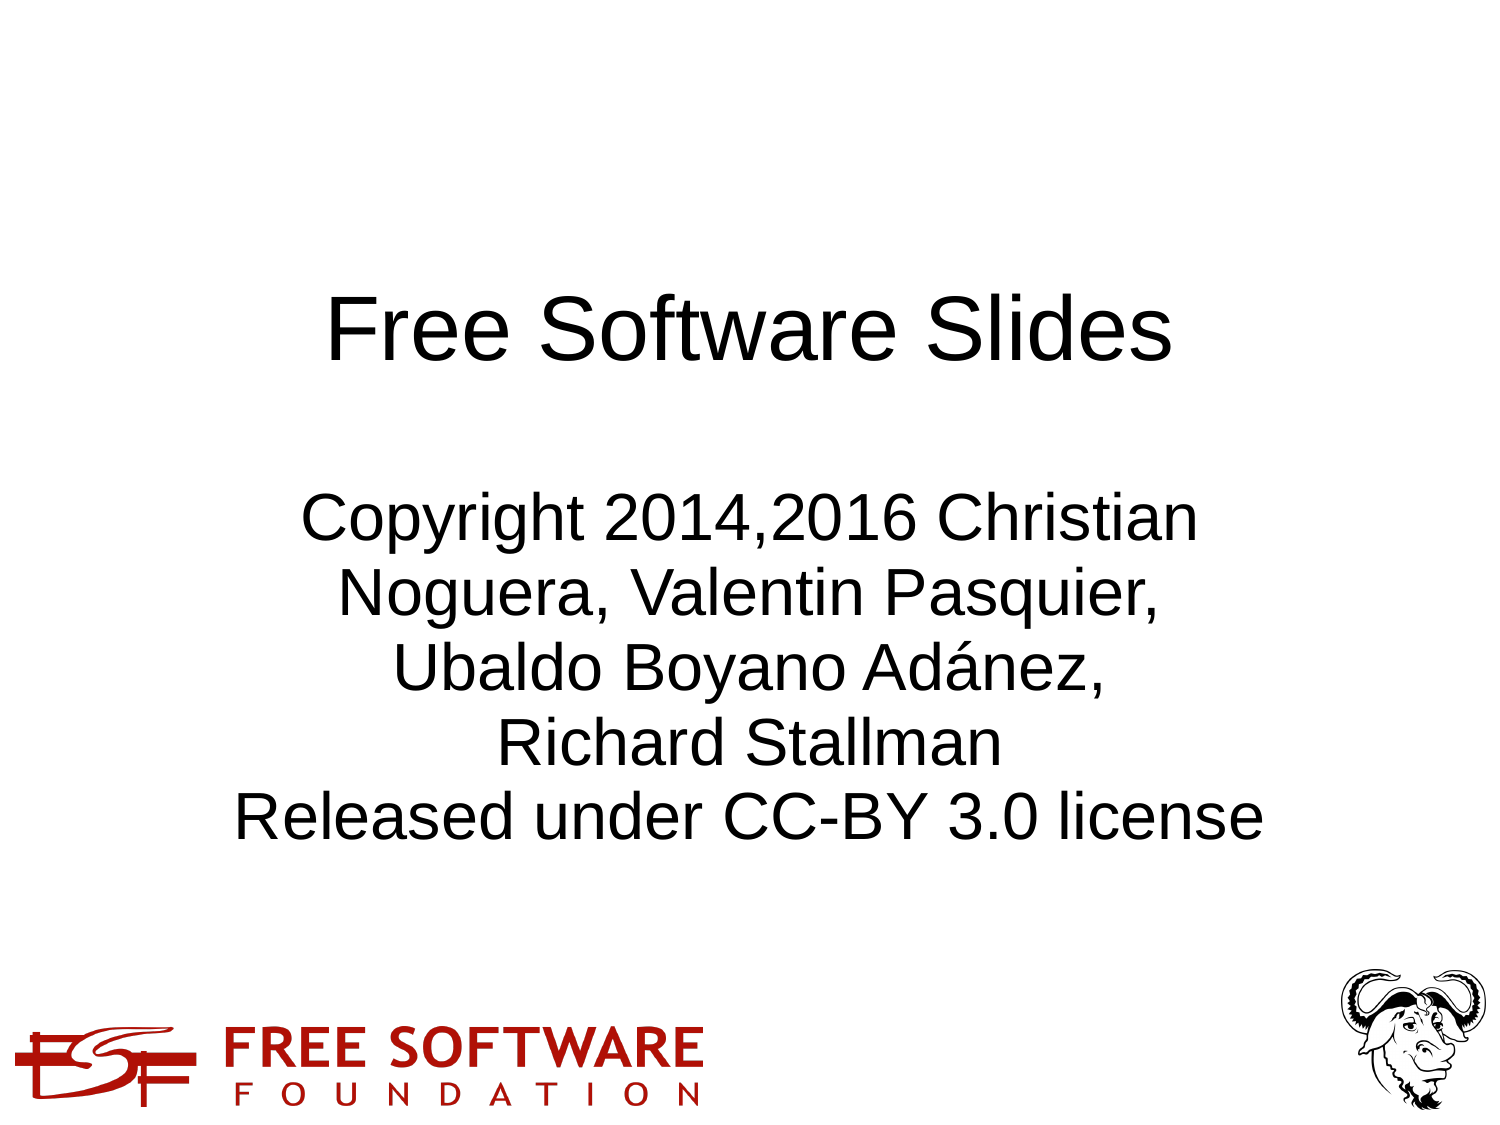

# Free Software Slides
Copyright 2014,2016 Christian Noguera, Valentin Pasquier, Ubaldo Boyano Adánez,
Richard Stallman
Released under CC-BY 3.0 license